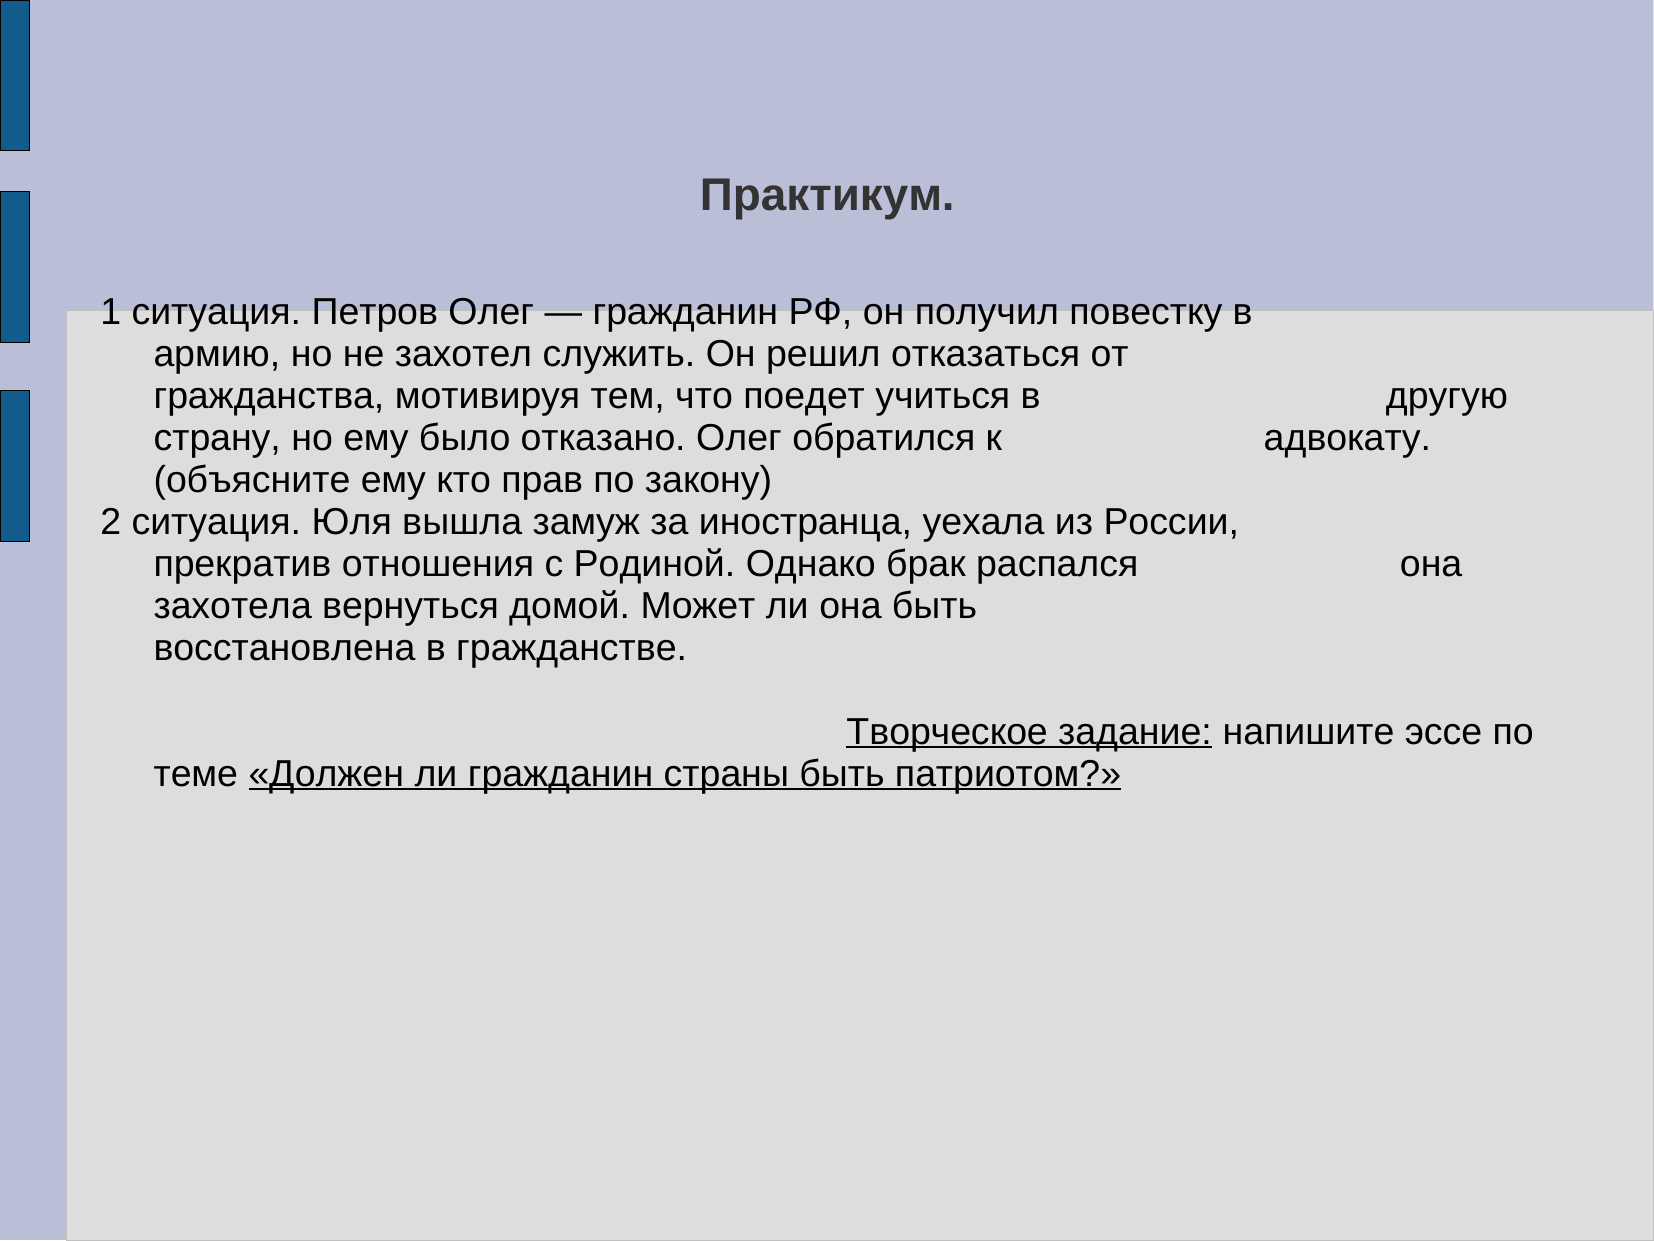

# Практикум.
1 ситуация. Петров Олег — гражданин РФ, он получил повестку в армию, но не захотел служить. Он решил отказаться от гражданства, мотивируя тем, что поедет учиться в другую страну, но ему было отказано. Олег обратился к адвокату. (объясните ему кто прав по закону)
2 ситуация. Юля вышла замуж за иностранца, уехала из России, прекратив отношения с Родиной. Однако брак распался она захотела вернуться домой. Может ли она быть восстановлена в гражданстве. Творческое задание: напишите эссе по теме «Должен ли гражданин страны быть патриотом?»